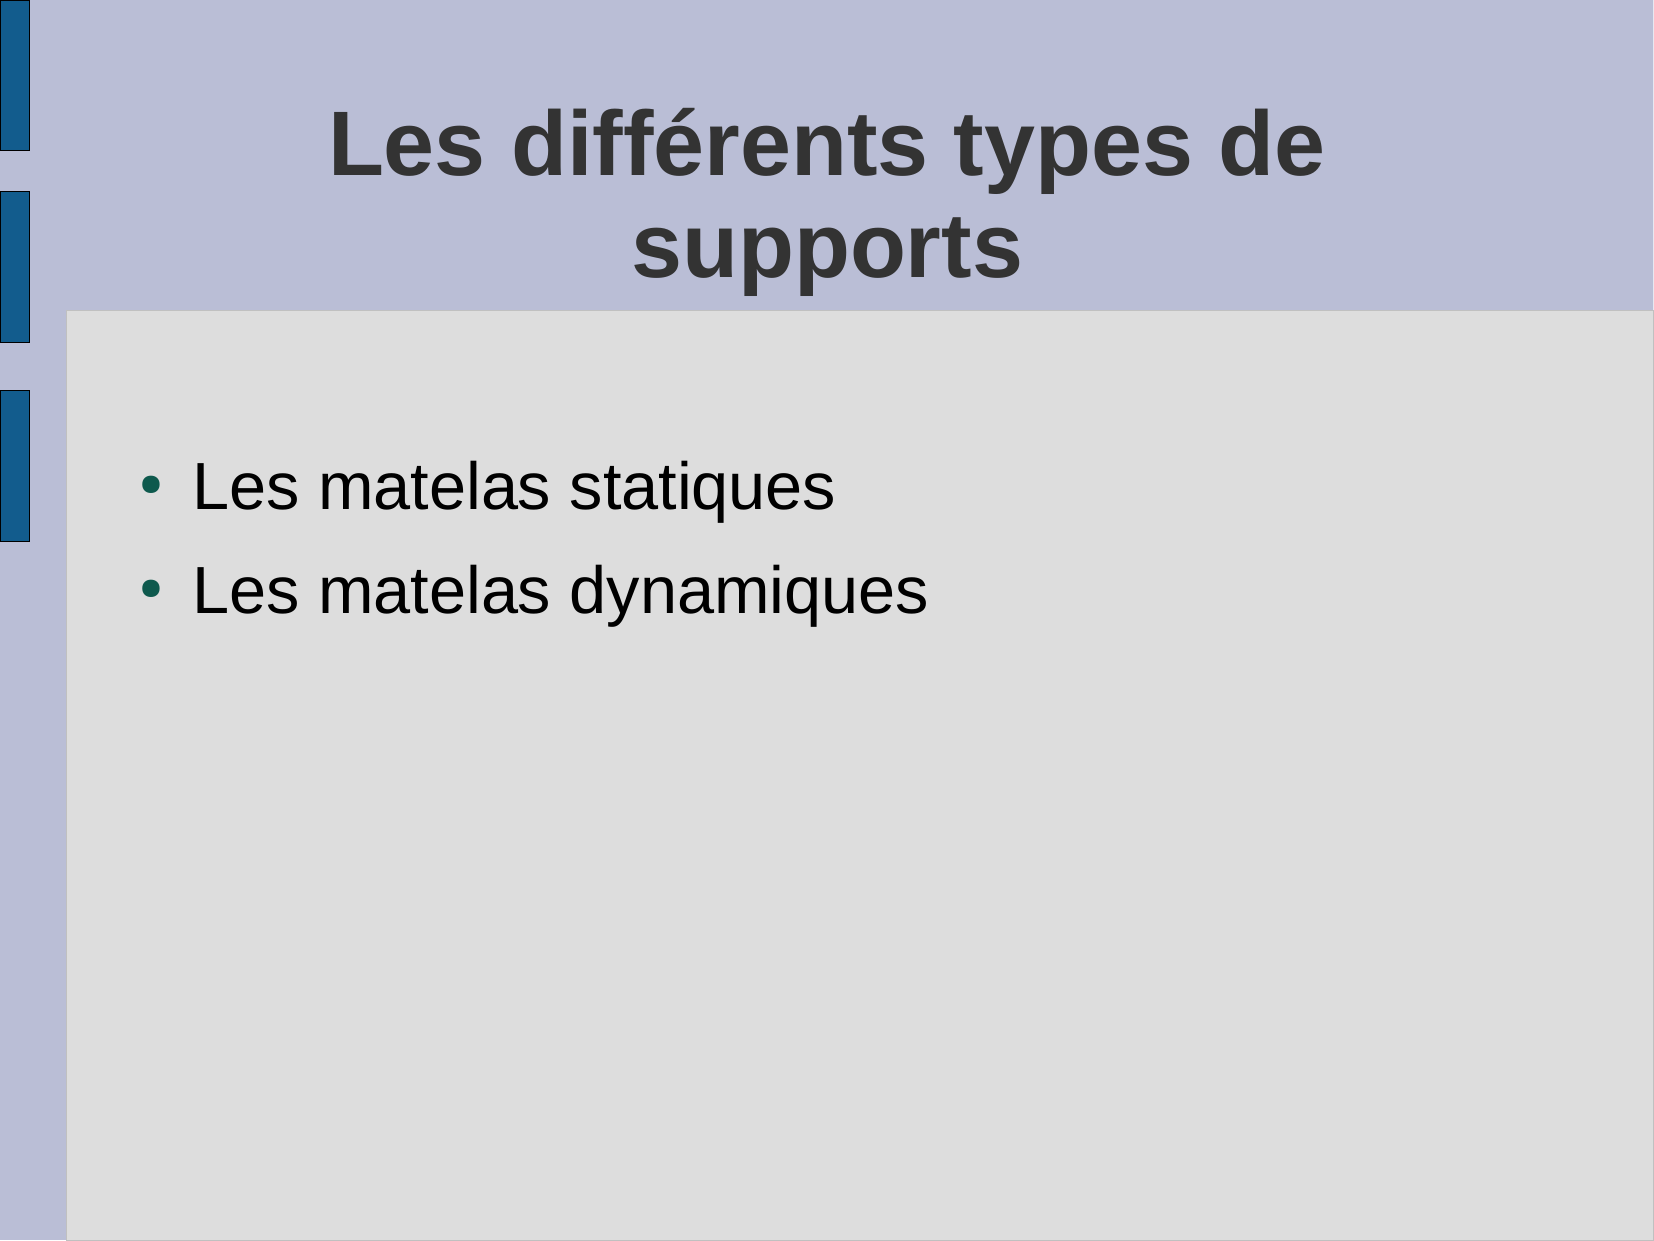

# Les différents types de supports
Les matelas statiques
Les matelas dynamiques